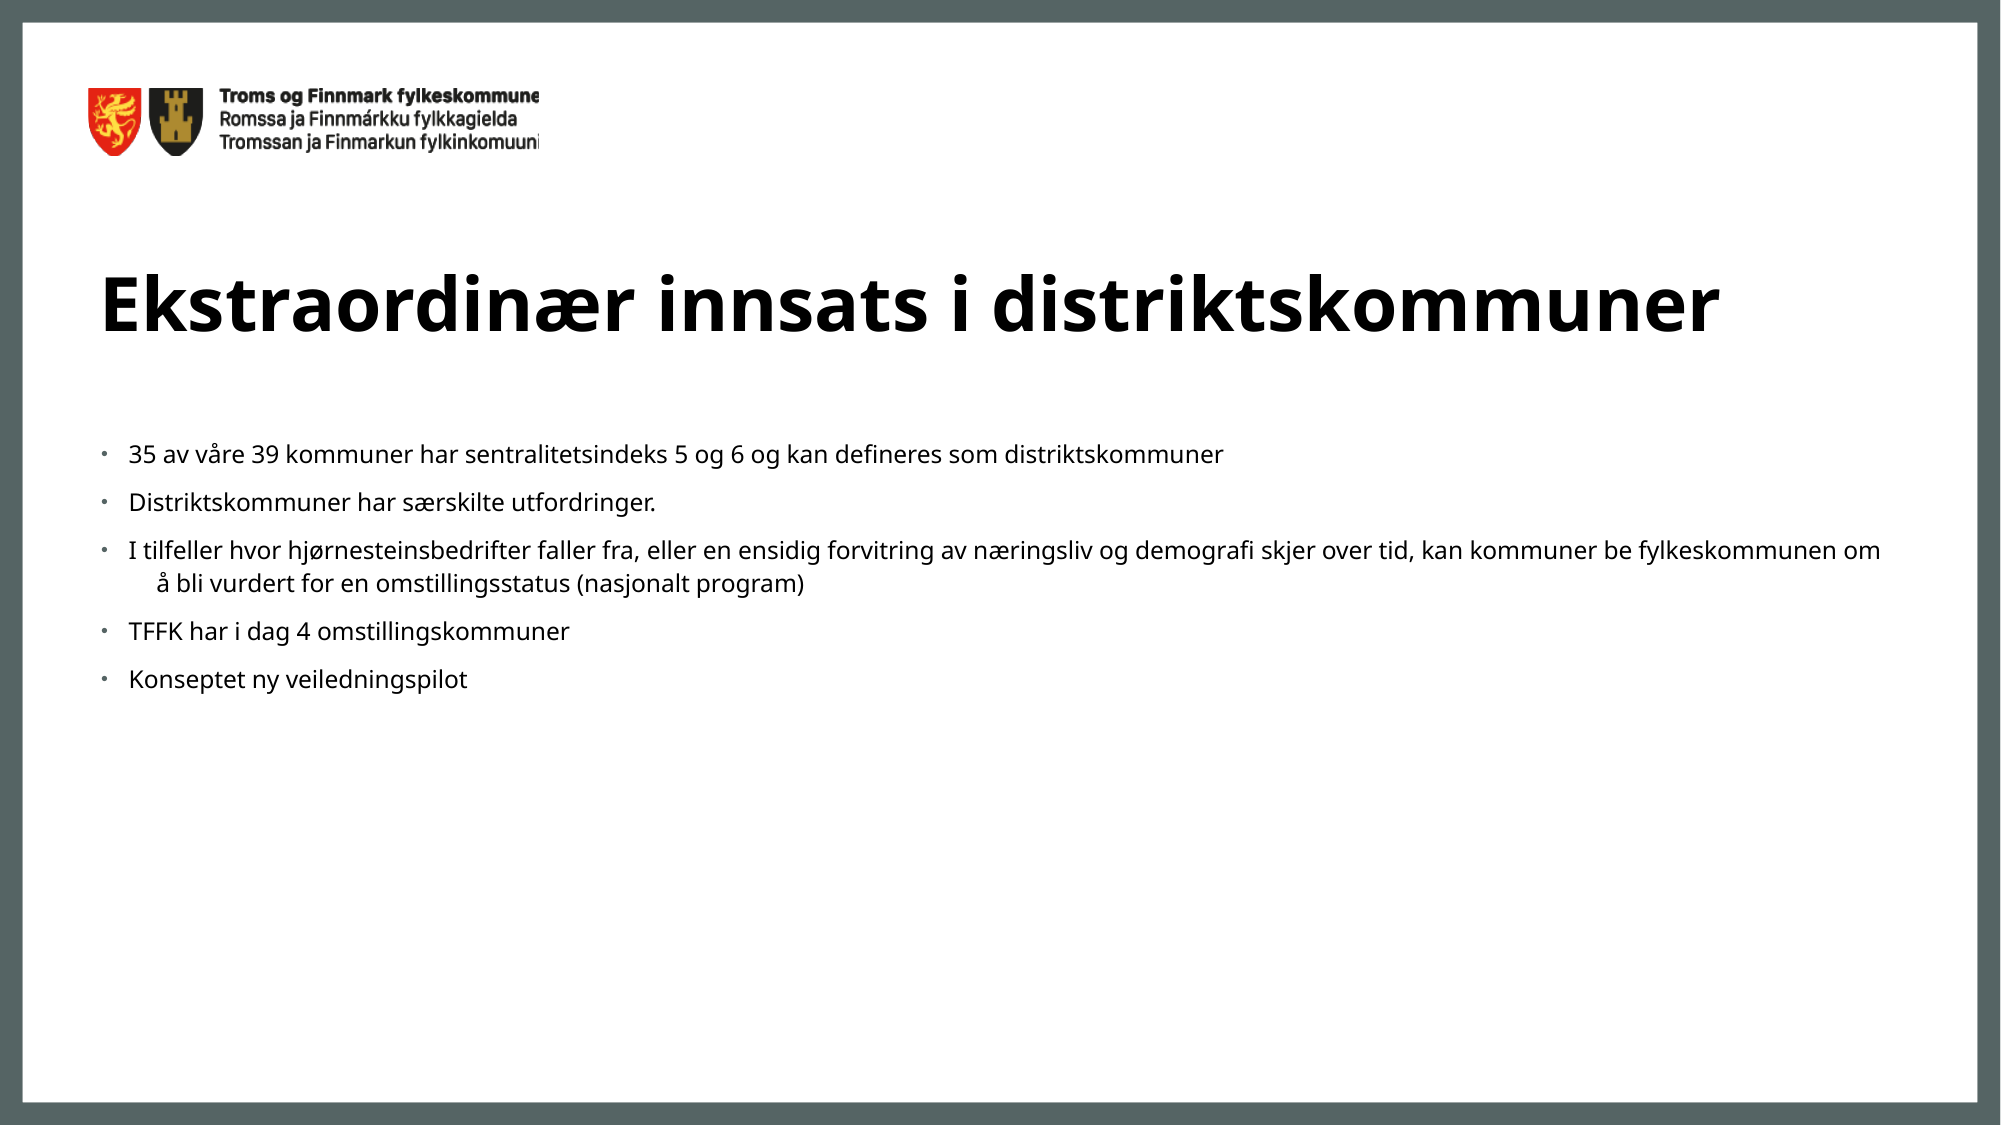

# Ekstraordinær innsats i distriktskommuner
35 av våre 39 kommuner har sentralitetsindeks 5 og 6 og kan defineres som distriktskommuner
Distriktskommuner har særskilte utfordringer.
I tilfeller hvor hjørnesteinsbedrifter faller fra, eller en ensidig forvitring av næringsliv og demografi skjer over tid, kan kommuner be fylkeskommunen om å bli vurdert for en omstillingsstatus (nasjonalt program)
TFFK har i dag 4 omstillingskommuner
Konseptet ny veiledningspilot